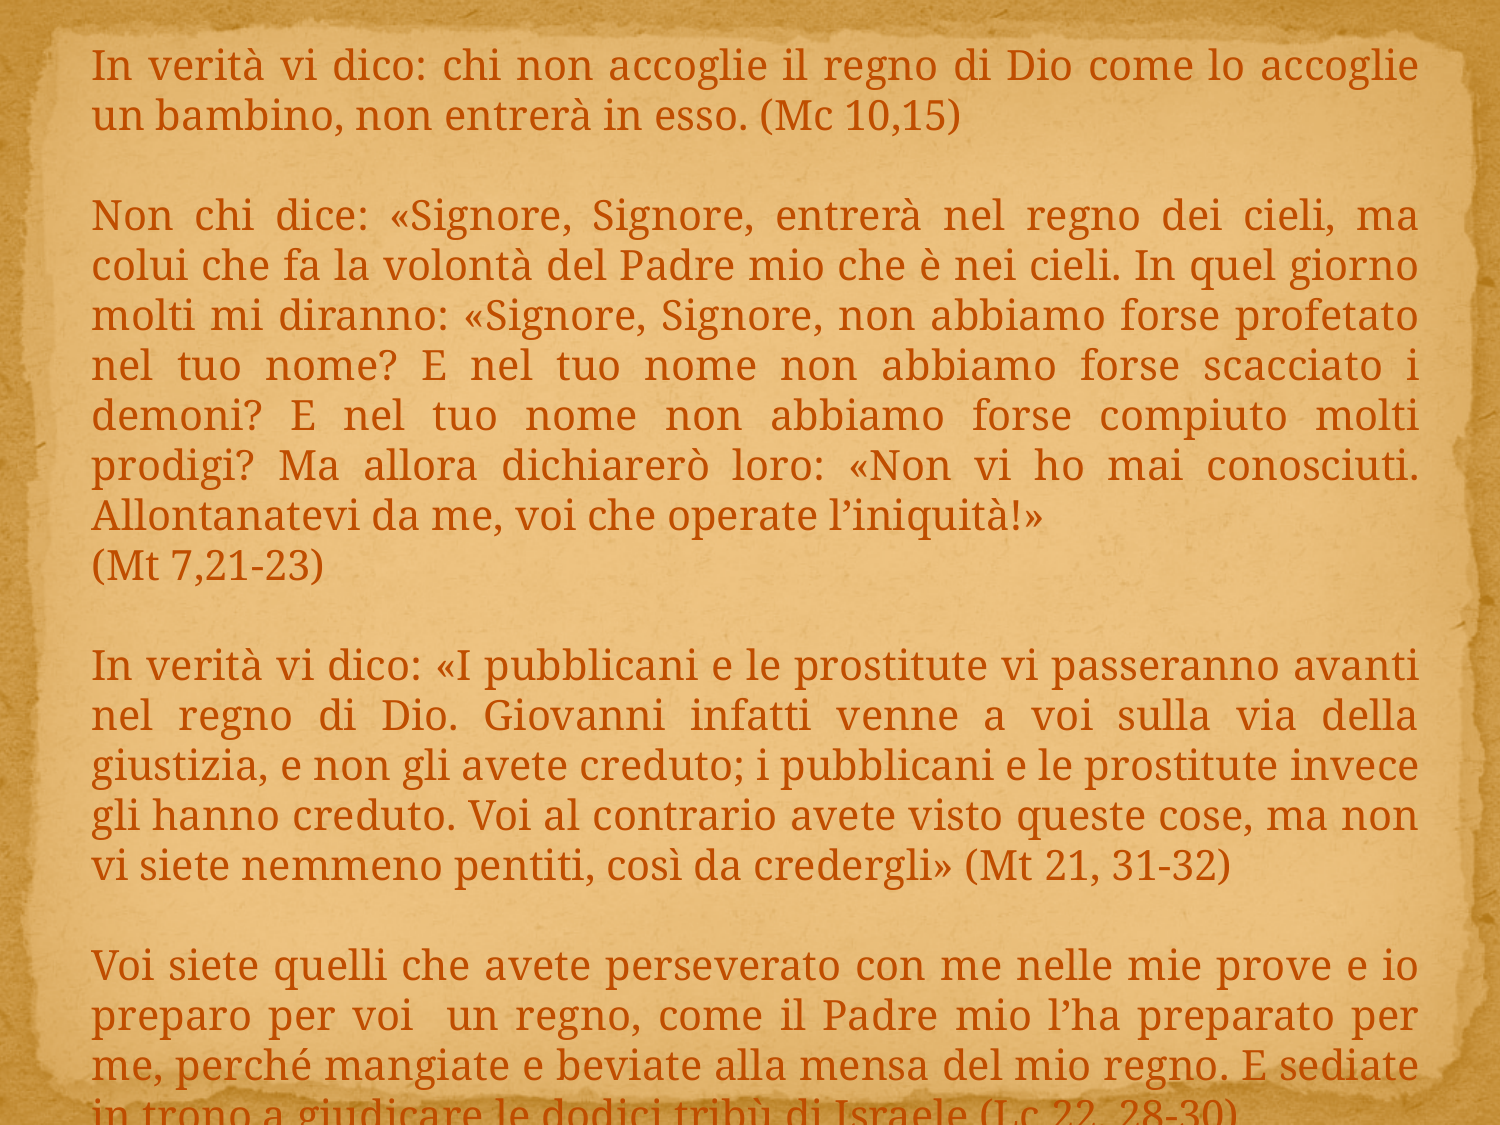

In verità vi dico: chi non accoglie il regno di Dio come lo accoglie un bambino, non entrerà in esso. (Mc 10,15)
Non chi dice: «Signore, Signore, entrerà nel regno dei cieli, ma colui che fa la volontà del Padre mio che è nei cieli. In quel giorno molti mi diranno: «Signore, Signore, non abbiamo forse profetato nel tuo nome? E nel tuo nome non abbiamo forse scacciato i demoni? E nel tuo nome non abbiamo forse compiuto molti prodigi? Ma allora dichiarerò loro: «Non vi ho mai conosciuti. Allontanatevi da me, voi che operate l’iniquità!»
(Mt 7,21-23)
In verità vi dico: «I pubblicani e le prostitute vi passeranno avanti nel regno di Dio. Giovanni infatti venne a voi sulla via della giustizia, e non gli avete creduto; i pubblicani e le prostitute invece gli hanno creduto. Voi al contrario avete visto queste cose, ma non vi siete nemmeno pentiti, così da credergli» (Mt 21, 31-32)
Voi siete quelli che avete perseverato con me nelle mie prove e io preparo per voi un regno, come il Padre mio l’ha preparato per me, perché mangiate e beviate alla mensa del mio regno. E sediate in trono a giudicare le dodici tribù di Israele (Lc 22, 28-30)